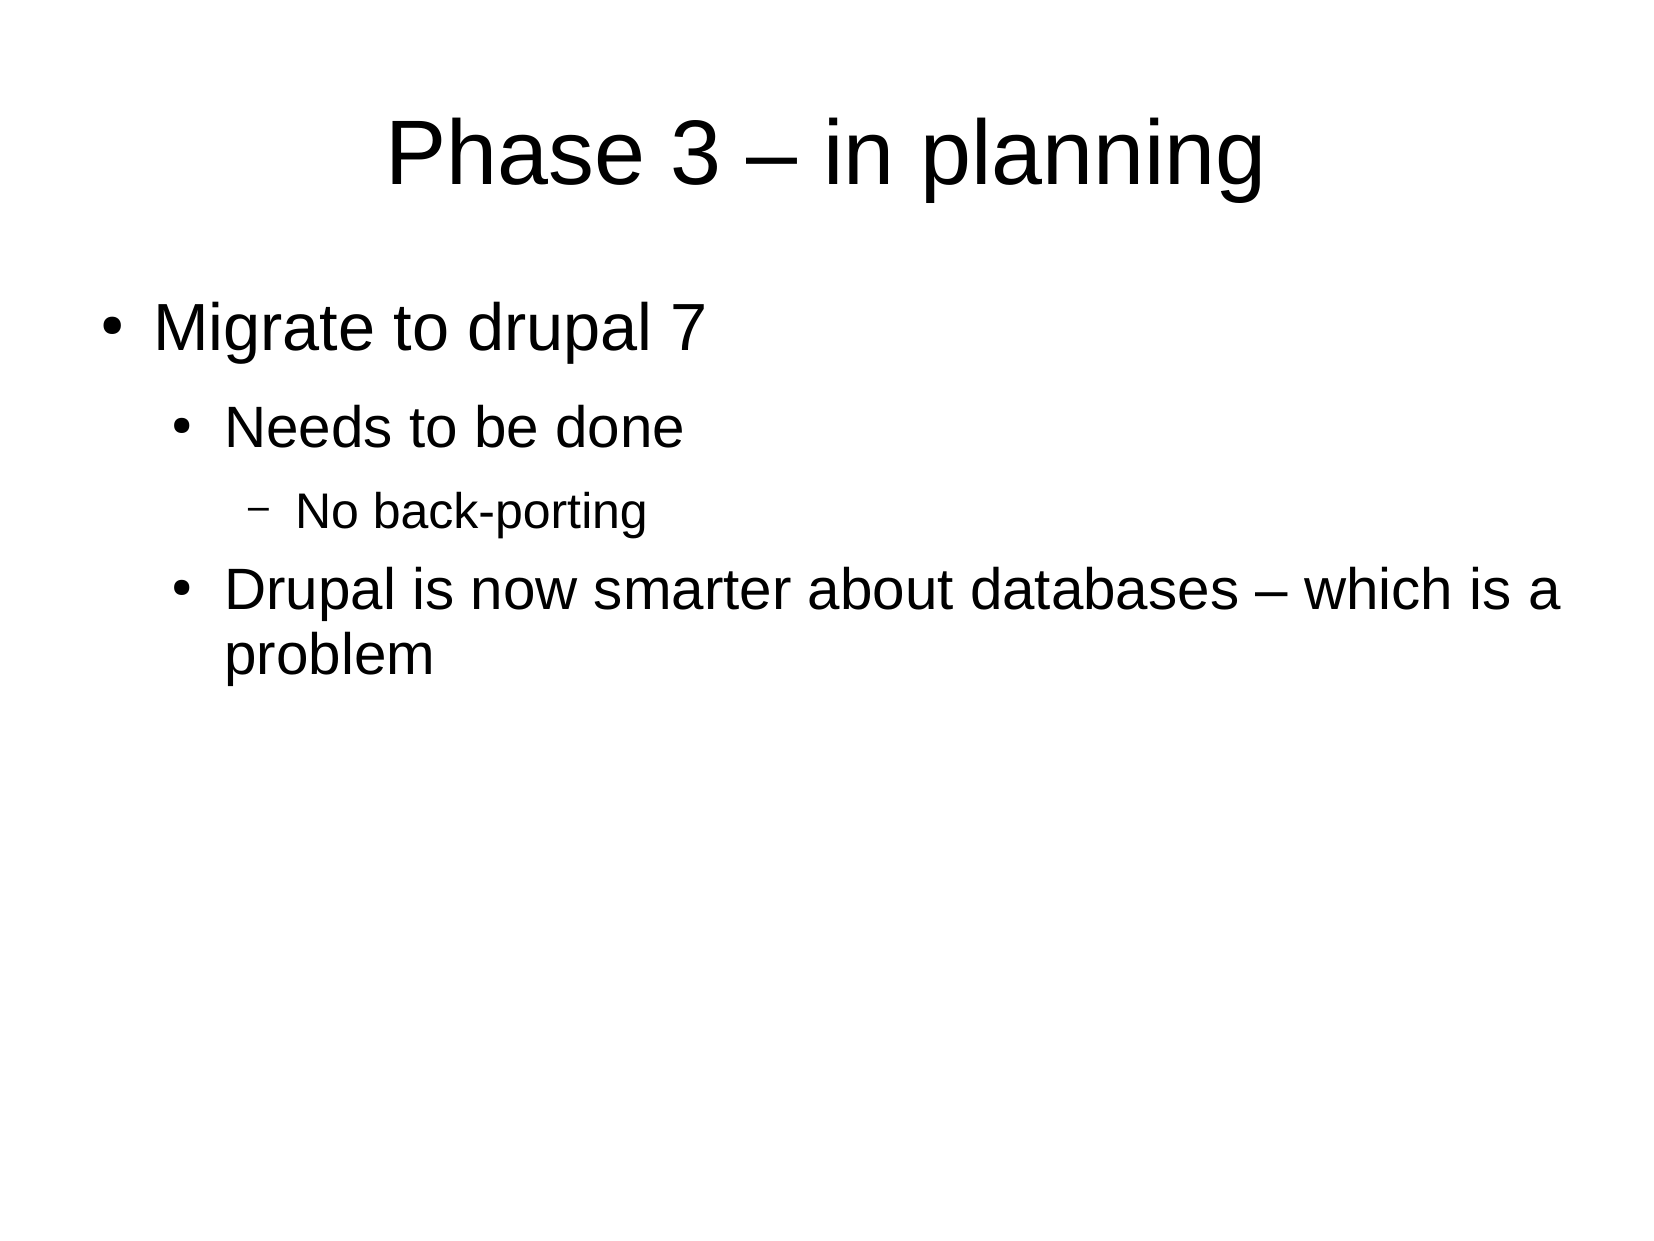

# Phase 3 – in planning
Migrate to drupal 7
Needs to be done
No back-porting
Drupal is now smarter about databases – which is a problem